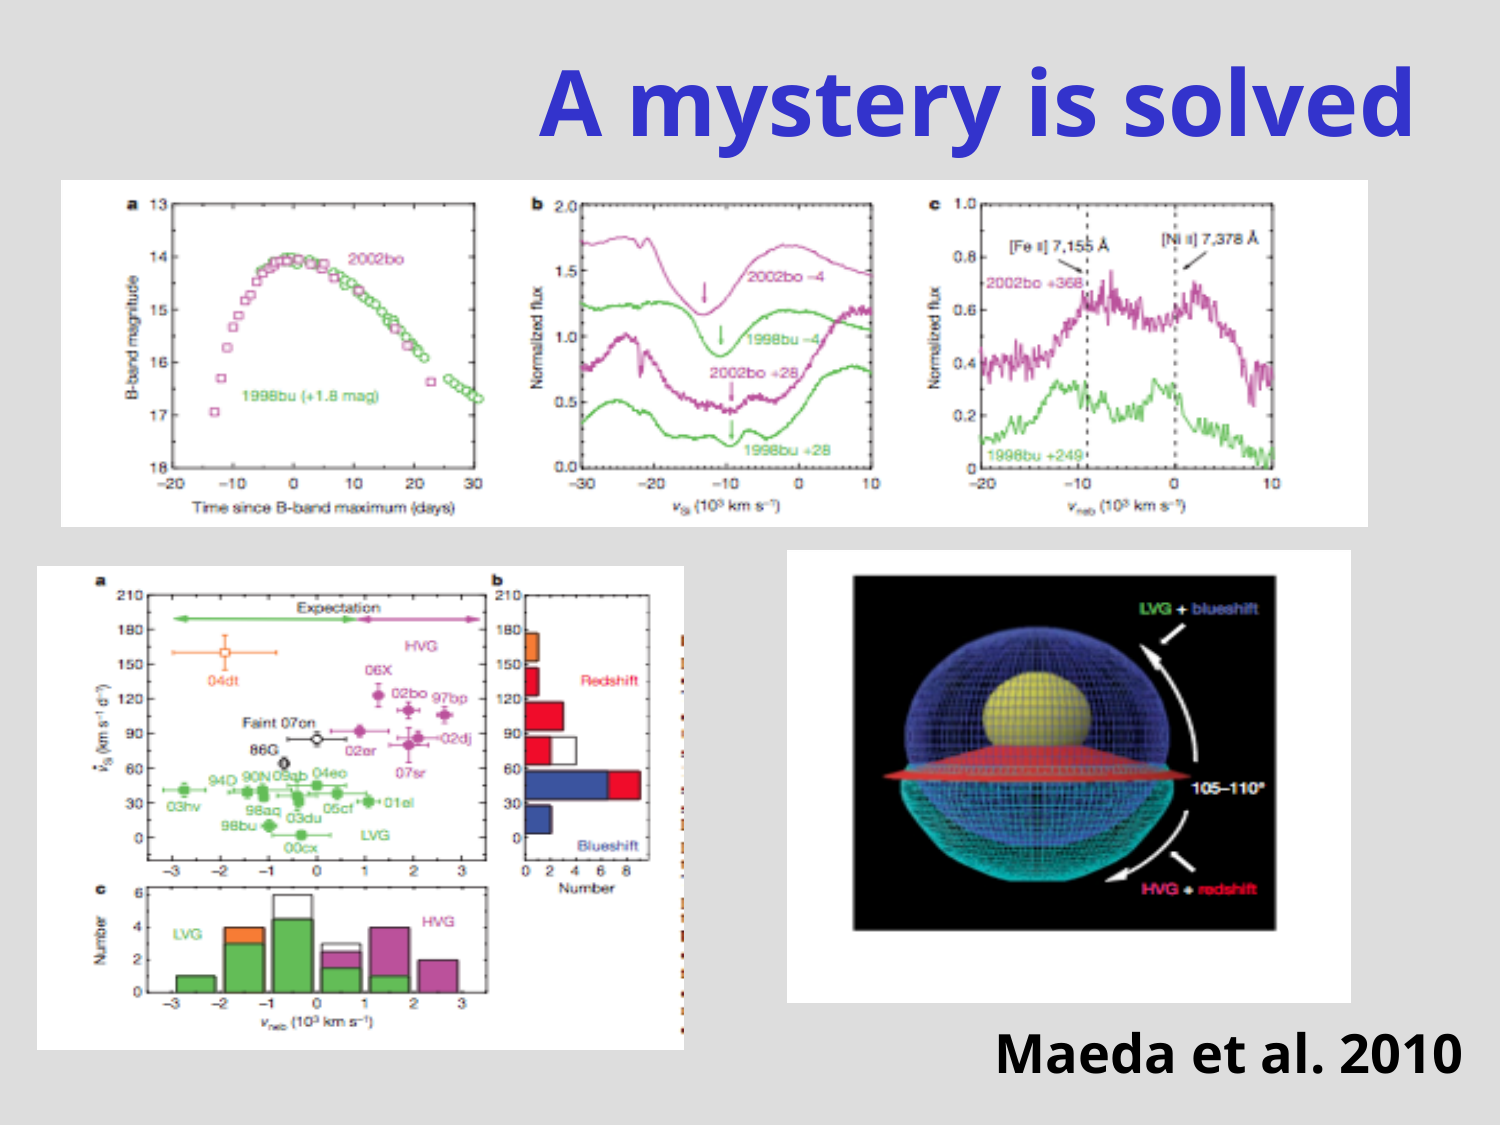

A mystery is solved
Maeda et al. 2010